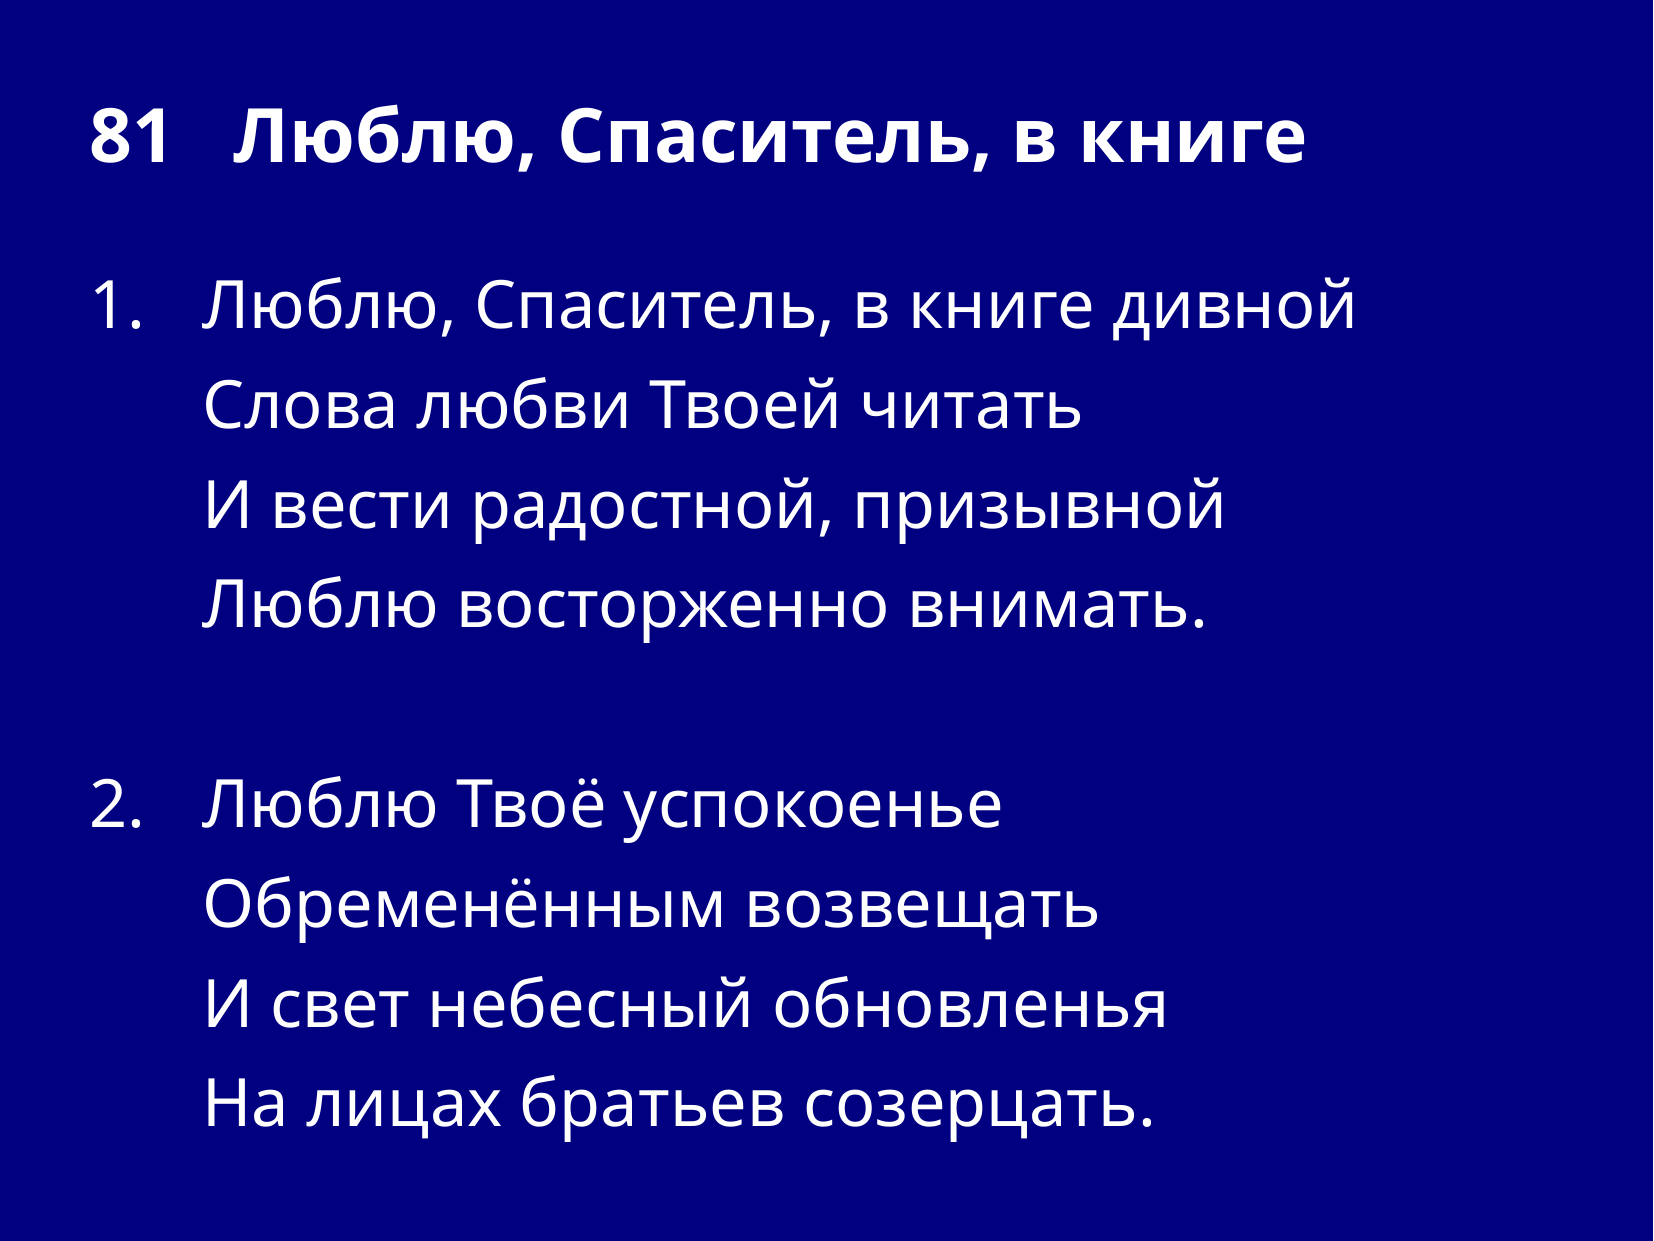

81 Люблю, Спаситель, в книге
1.	Люблю, Спаситель, в книге дивной
	Слова любви Твоей читать
	И вести радостной, призывной
	Люблю восторженно внимать.
2.	Люблю Твоё успокоенье
	Обременённым возвещать
	И свет небесный обновленья
	На лицах братьев созерцать.